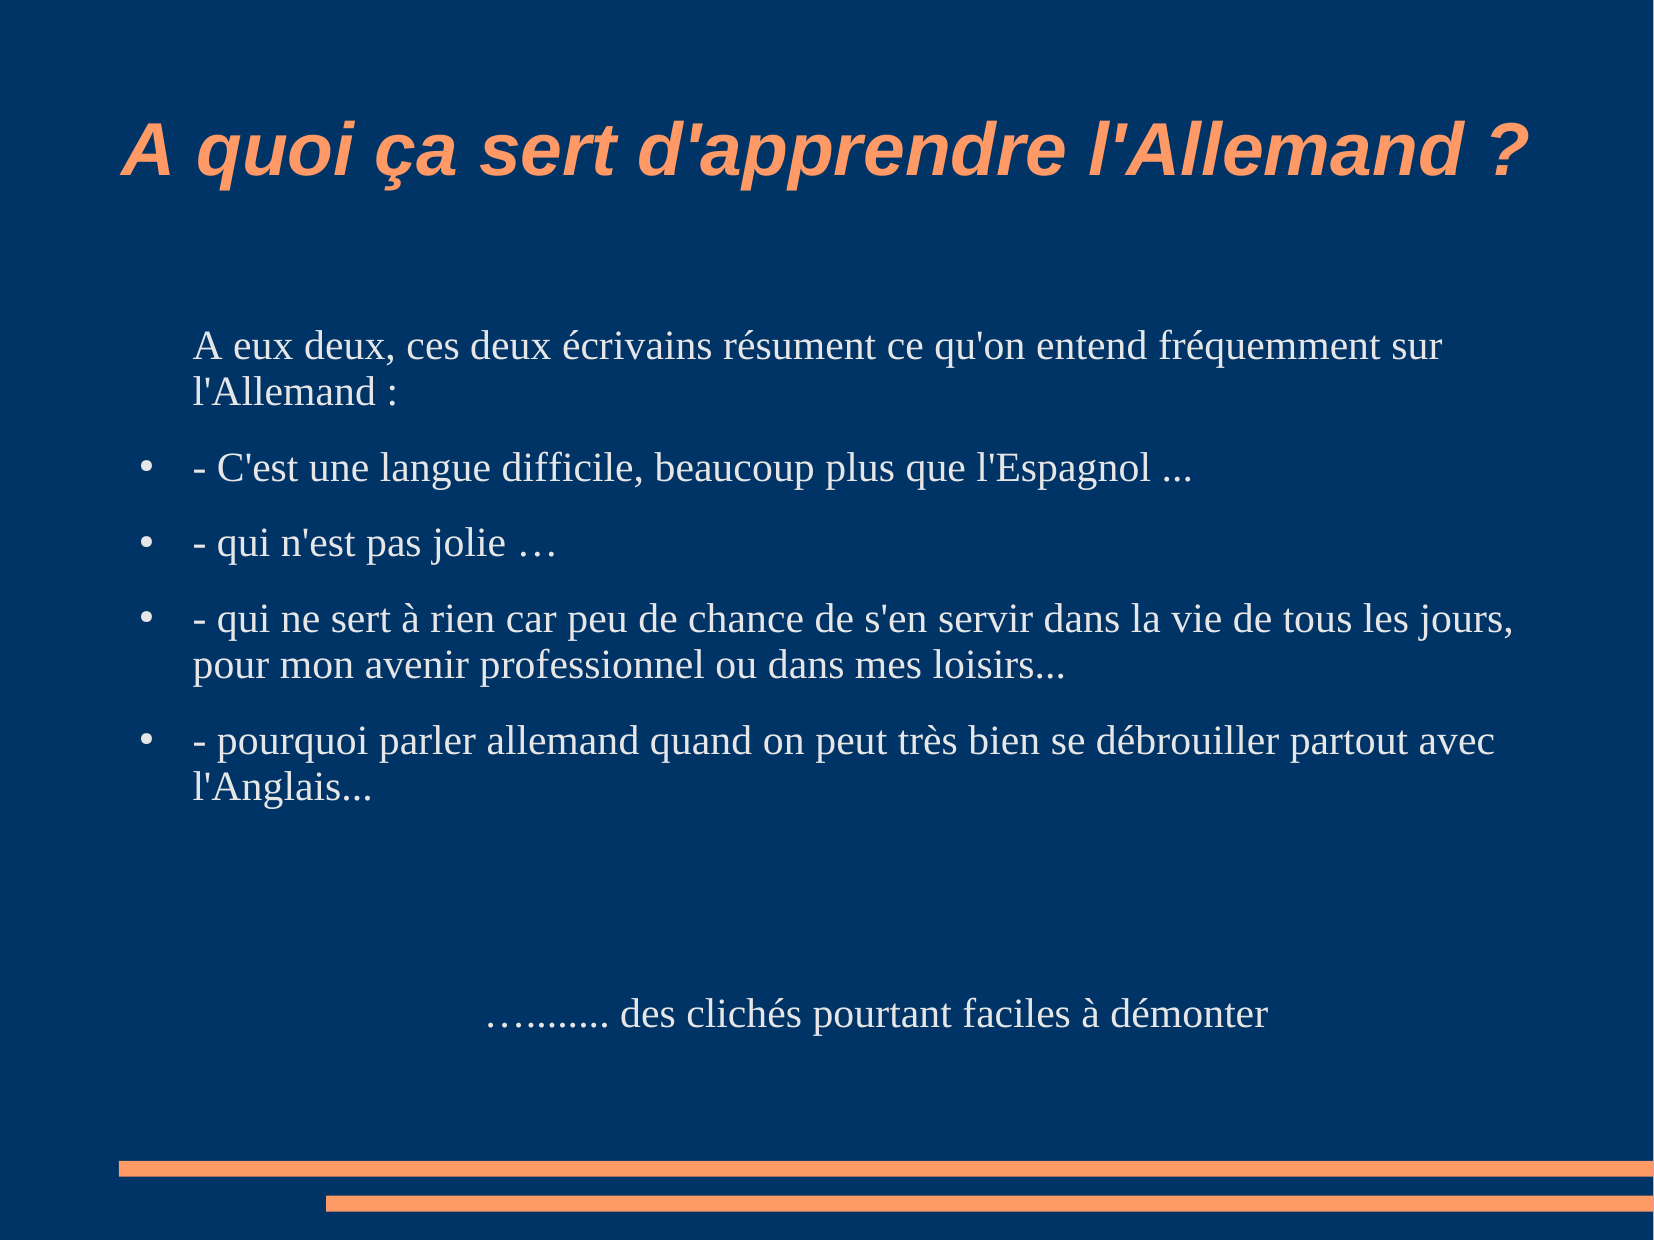

# A quoi ça sert d'apprendre l'Allemand ?
A eux deux, ces deux écrivains résument ce qu'on entend fréquemment sur l'Allemand :
- C'est une langue difficile, beaucoup plus que l'Espagnol ...
- qui n'est pas jolie …
- qui ne sert à rien car peu de chance de s'en servir dans la vie de tous les jours, pour mon avenir professionnel ou dans mes loisirs...
- pourquoi parler allemand quand on peut très bien se débrouiller partout avec l'Anglais...
…........ des clichés pourtant faciles à démonter